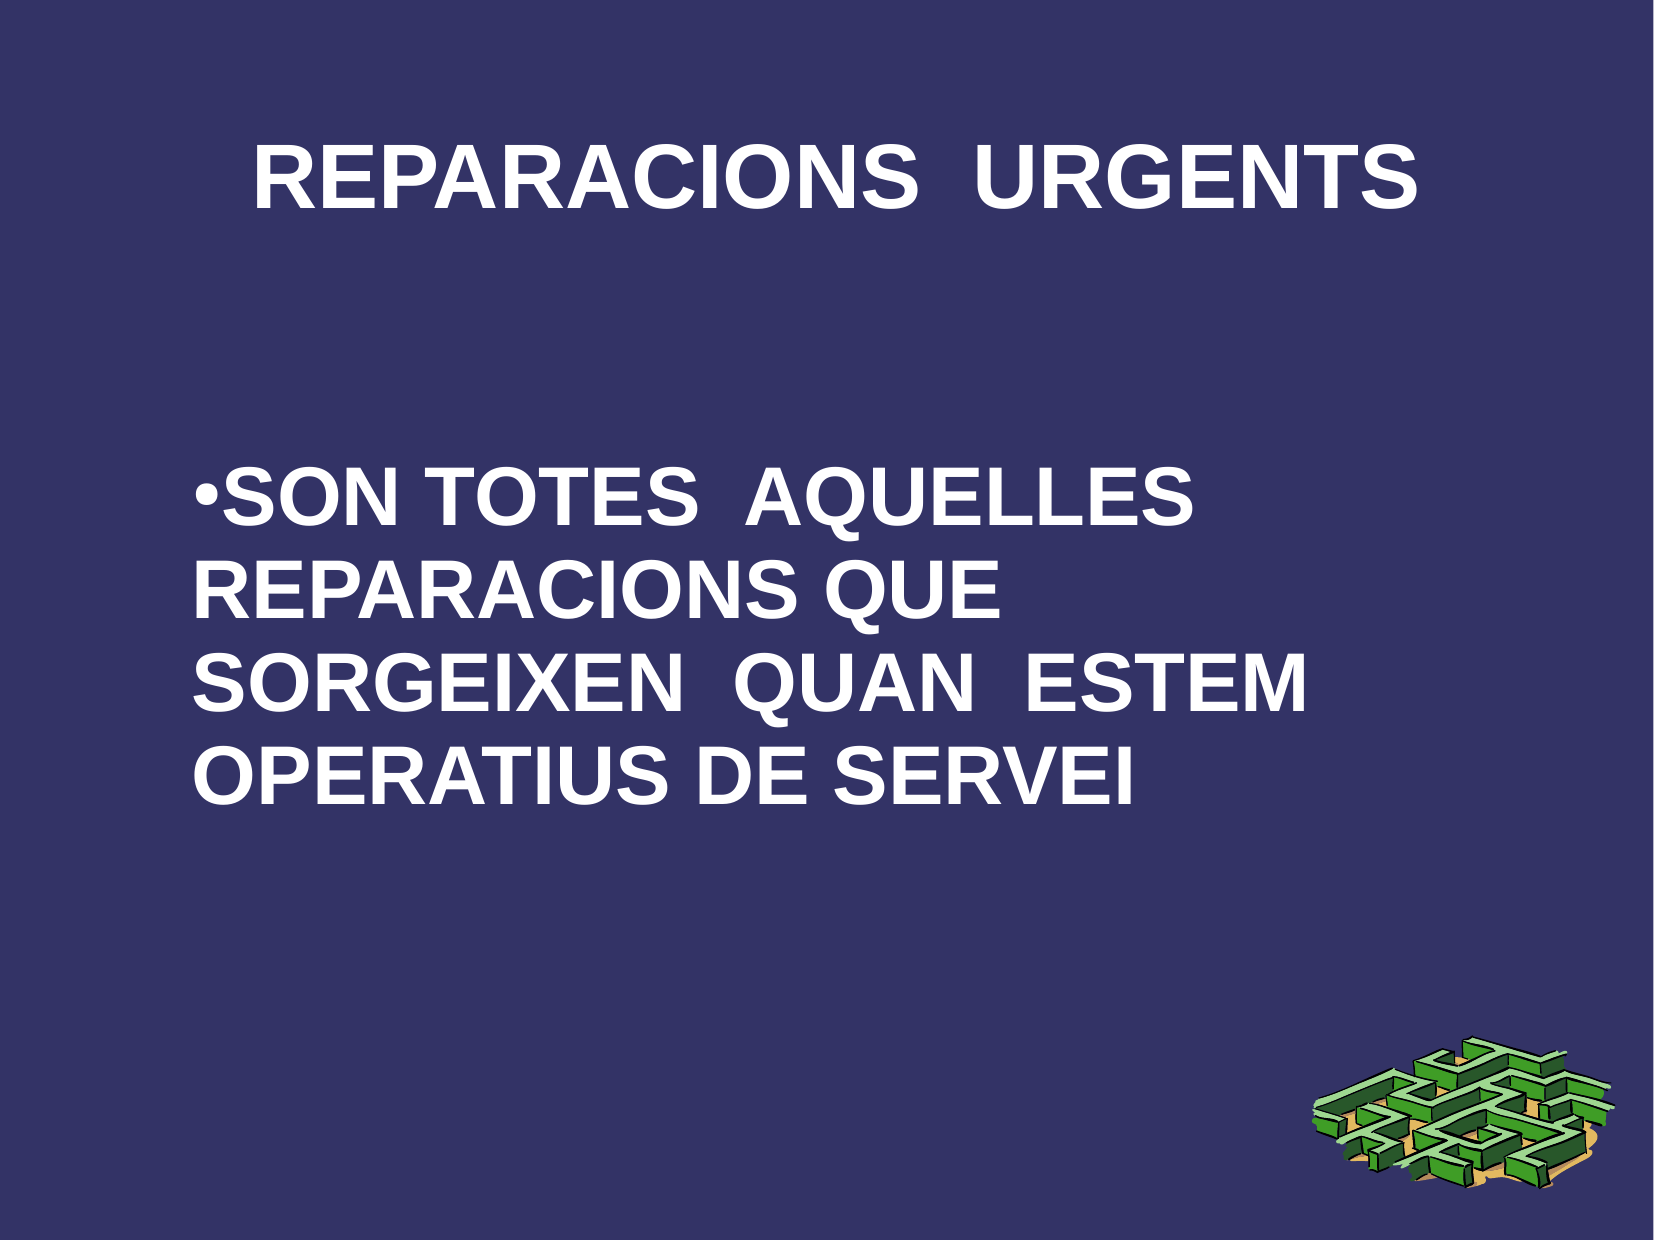

REPARACIONS URGENTS
SON TOTES AQUELLES REPARACIONS QUE SORGEIXEN QUAN ESTEM OPERATIUS DE SERVEI